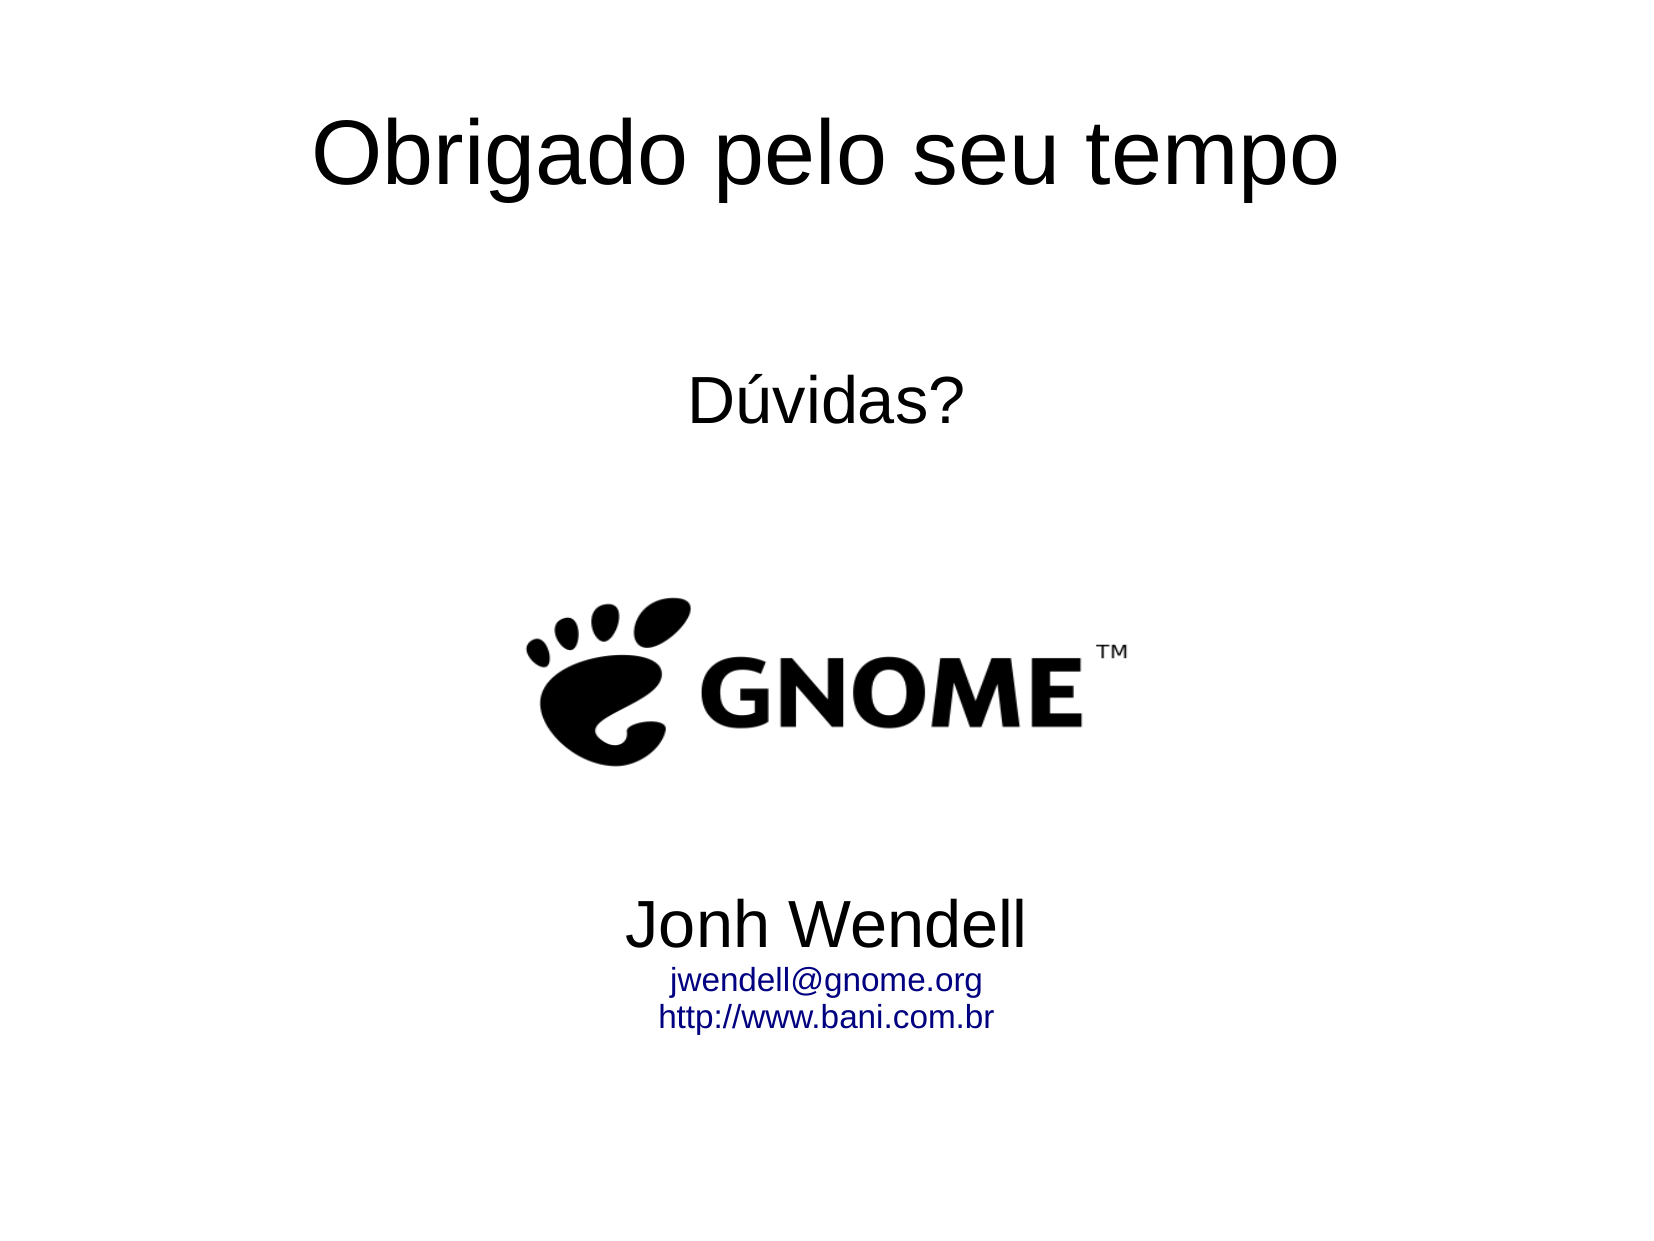

# Obrigado pelo seu tempo
Dúvidas?
Jonh Wendell
jwendell@gnome.org
http://www.bani.com.br